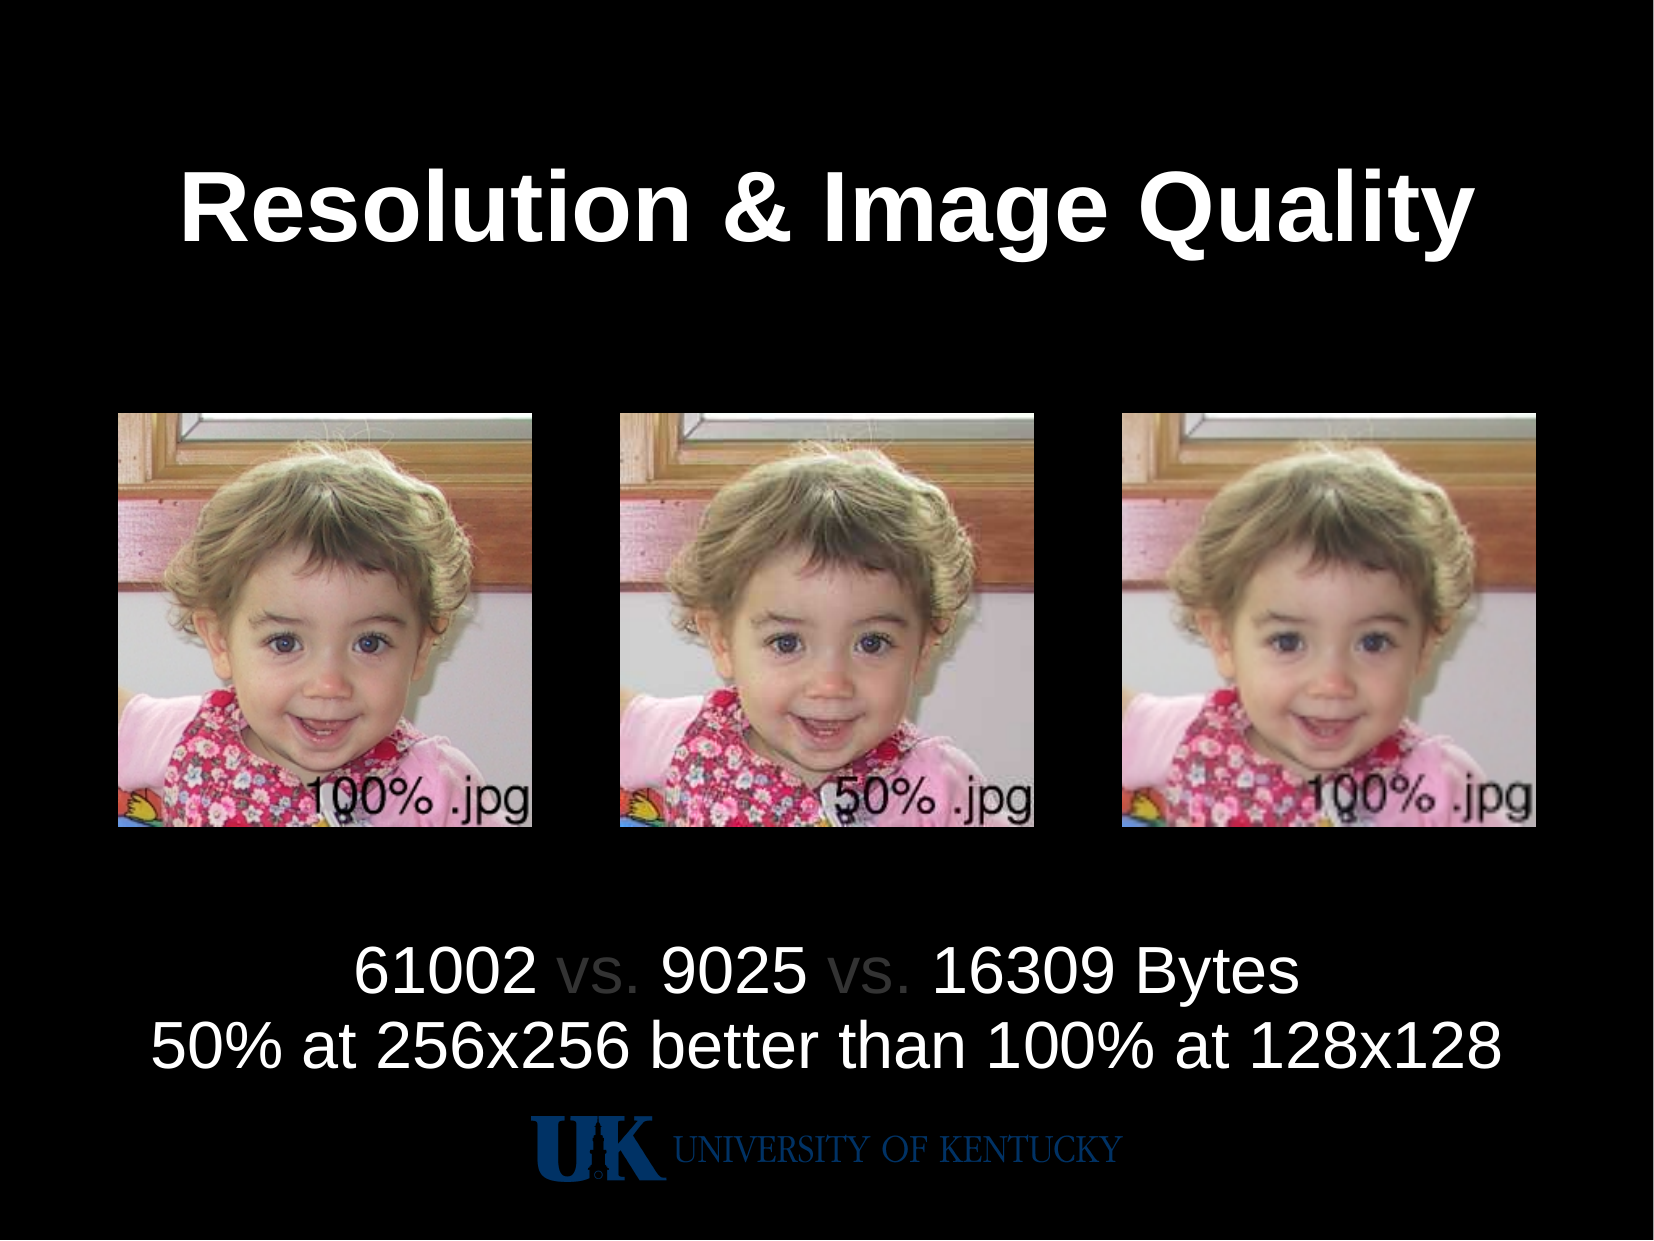

# Resolution & Image Quality
61002 vs. 9025 vs. 16309 Bytes
50% at 256x256 better than 100% at 128x128